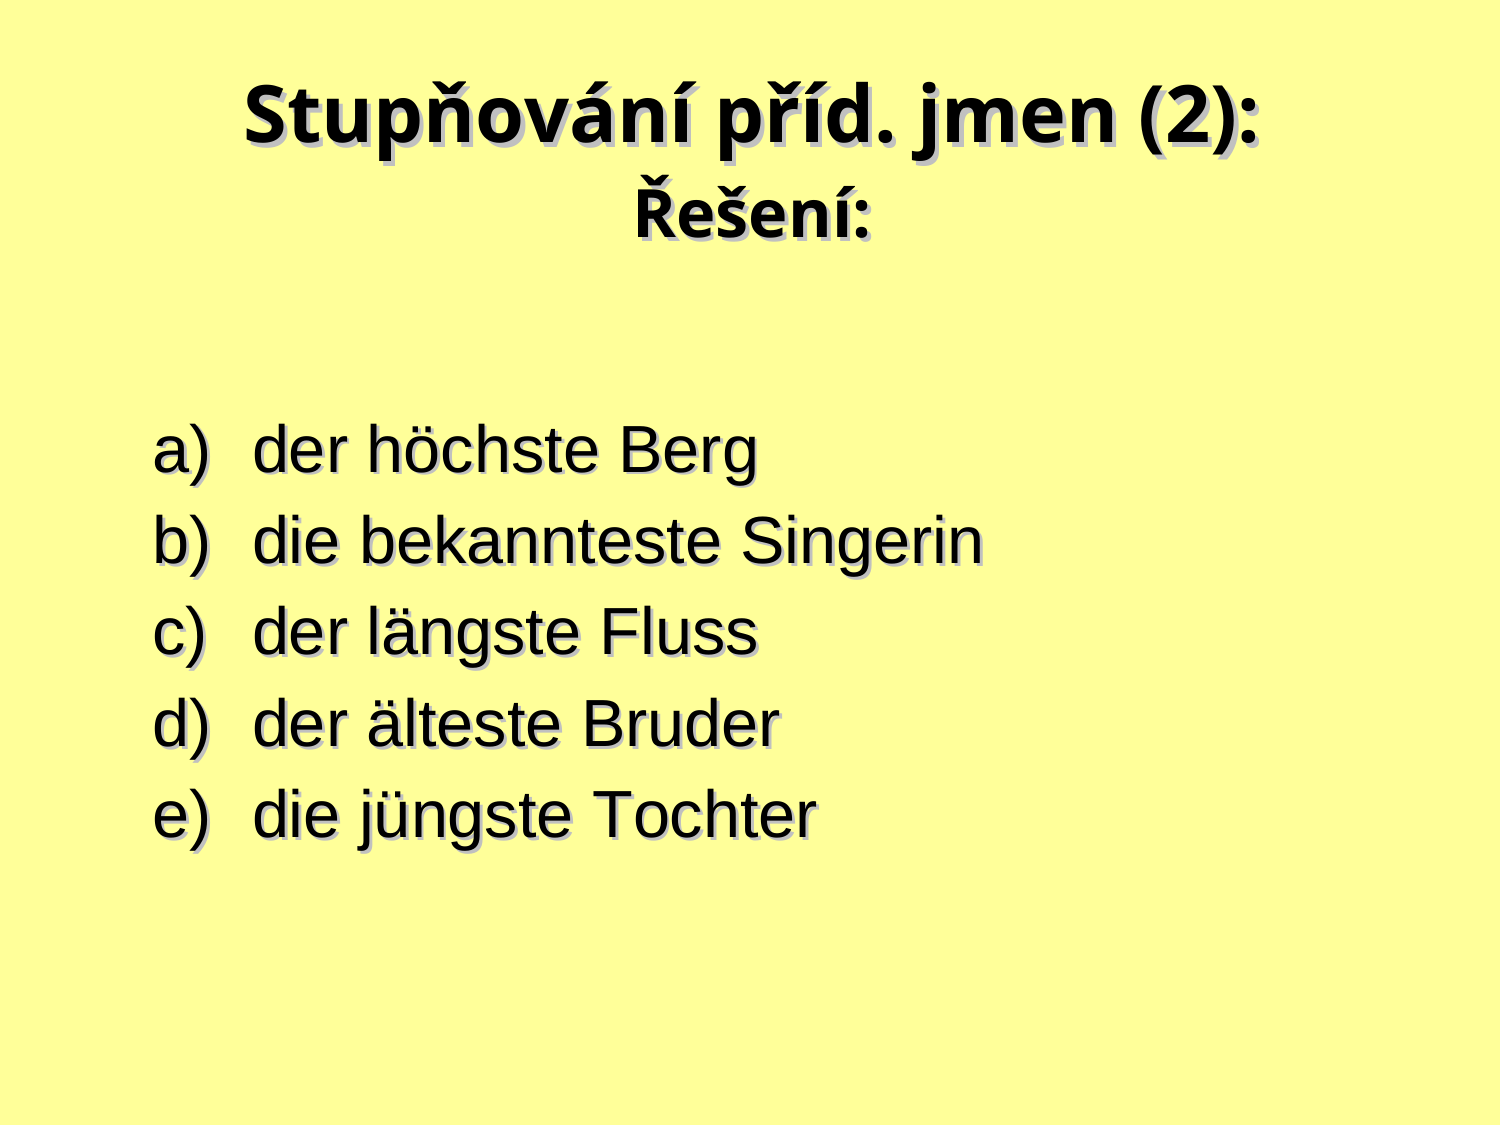

# Stupňování příd. jmen (2): Řešení:
der höchste Berg
die bekannteste Singerin
der längste Fluss
der älteste Bruder
die jüngste Tochter